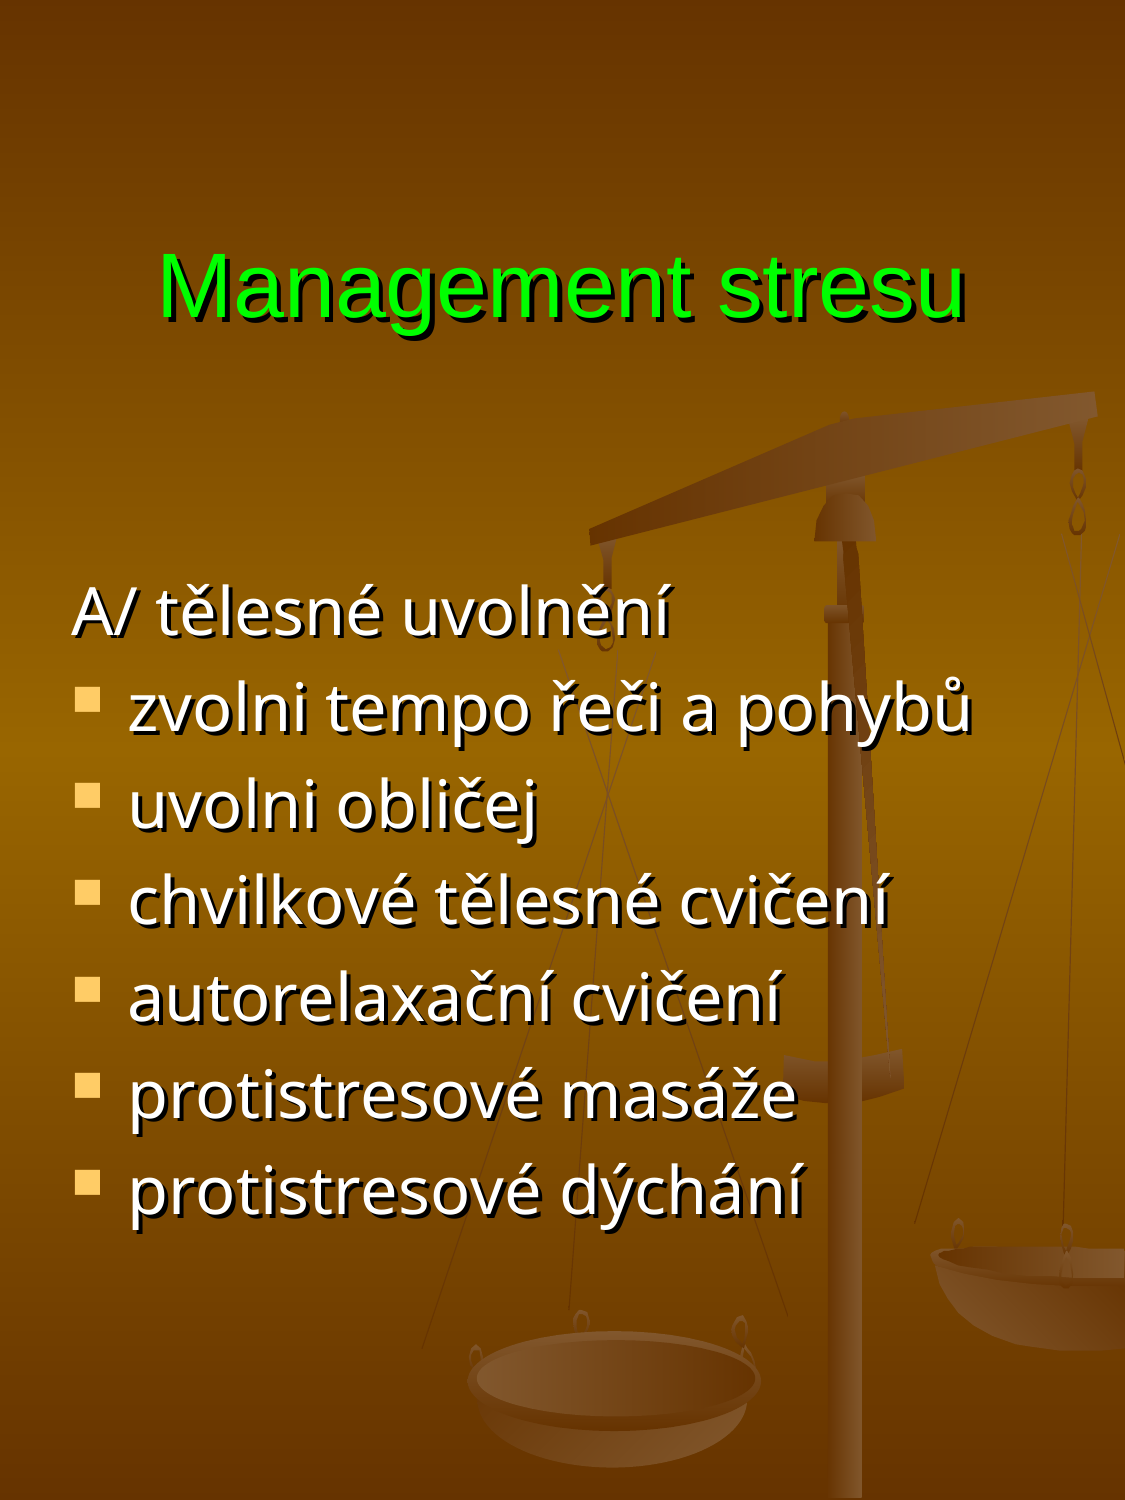

# Management stresu
A/ tělesné uvolnění
zvolni tempo řeči a pohybů
uvolni obličej
chvilkové tělesné cvičení
autorelaxační cvičení
protistresové masáže
protistresové dýchání